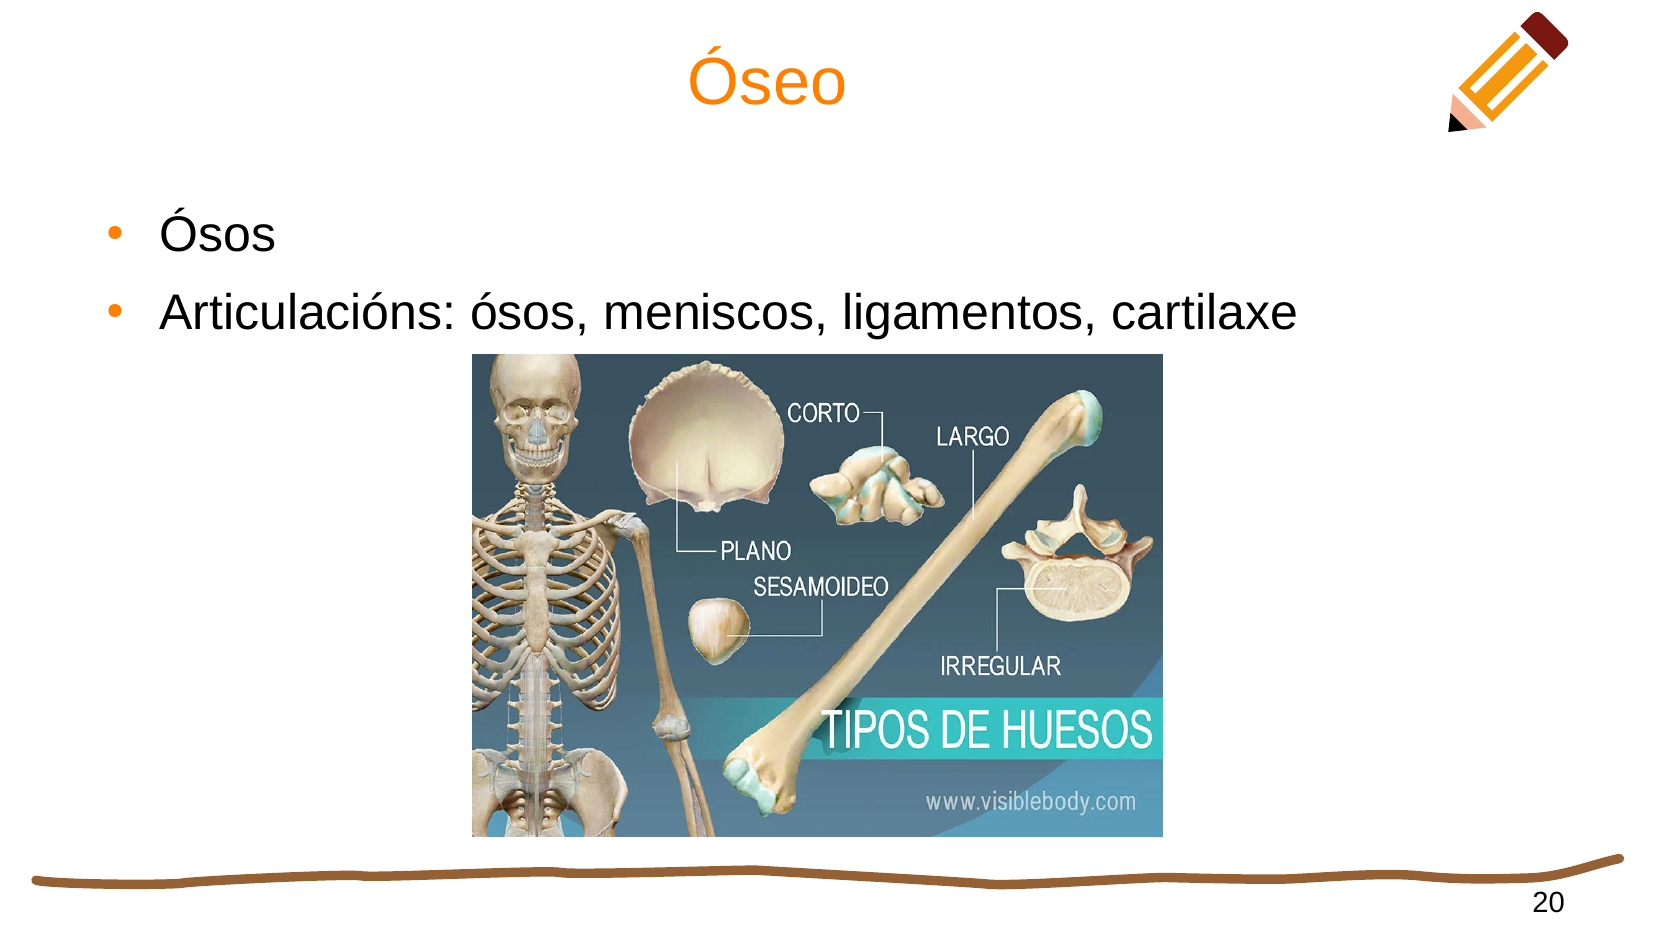

# Óseo
Ósos
Articulacións: ósos, meniscos, ligamentos, cartilaxe
20